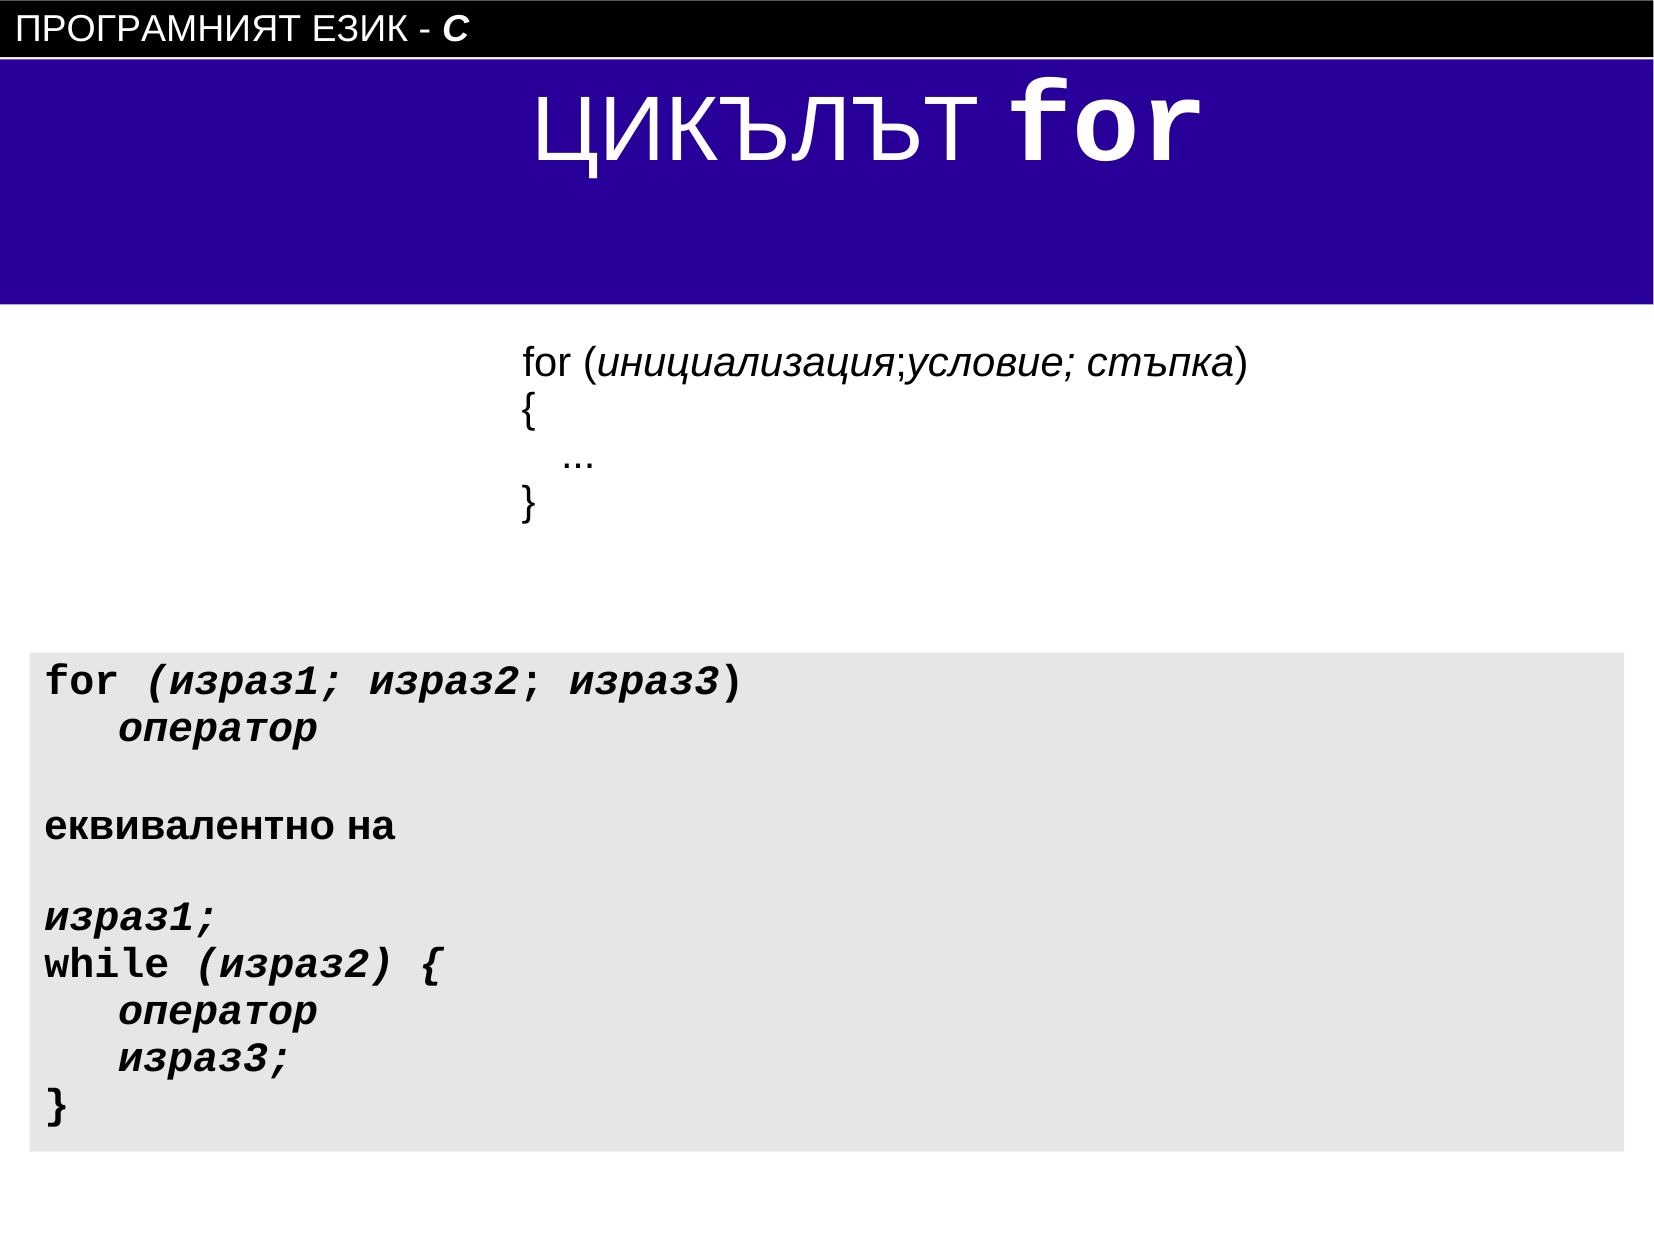

ПРОГРАМНИЯT ЕЗИК - С
							ЦИКЪЛЪТ for
for (инициализация;условие; стъпка)
 {
	...
 }
for (израз1; израз2; израз3)
	оператор
еквивалентно на
израз1;
while (израз2) {
	оператор
	израз3;
}